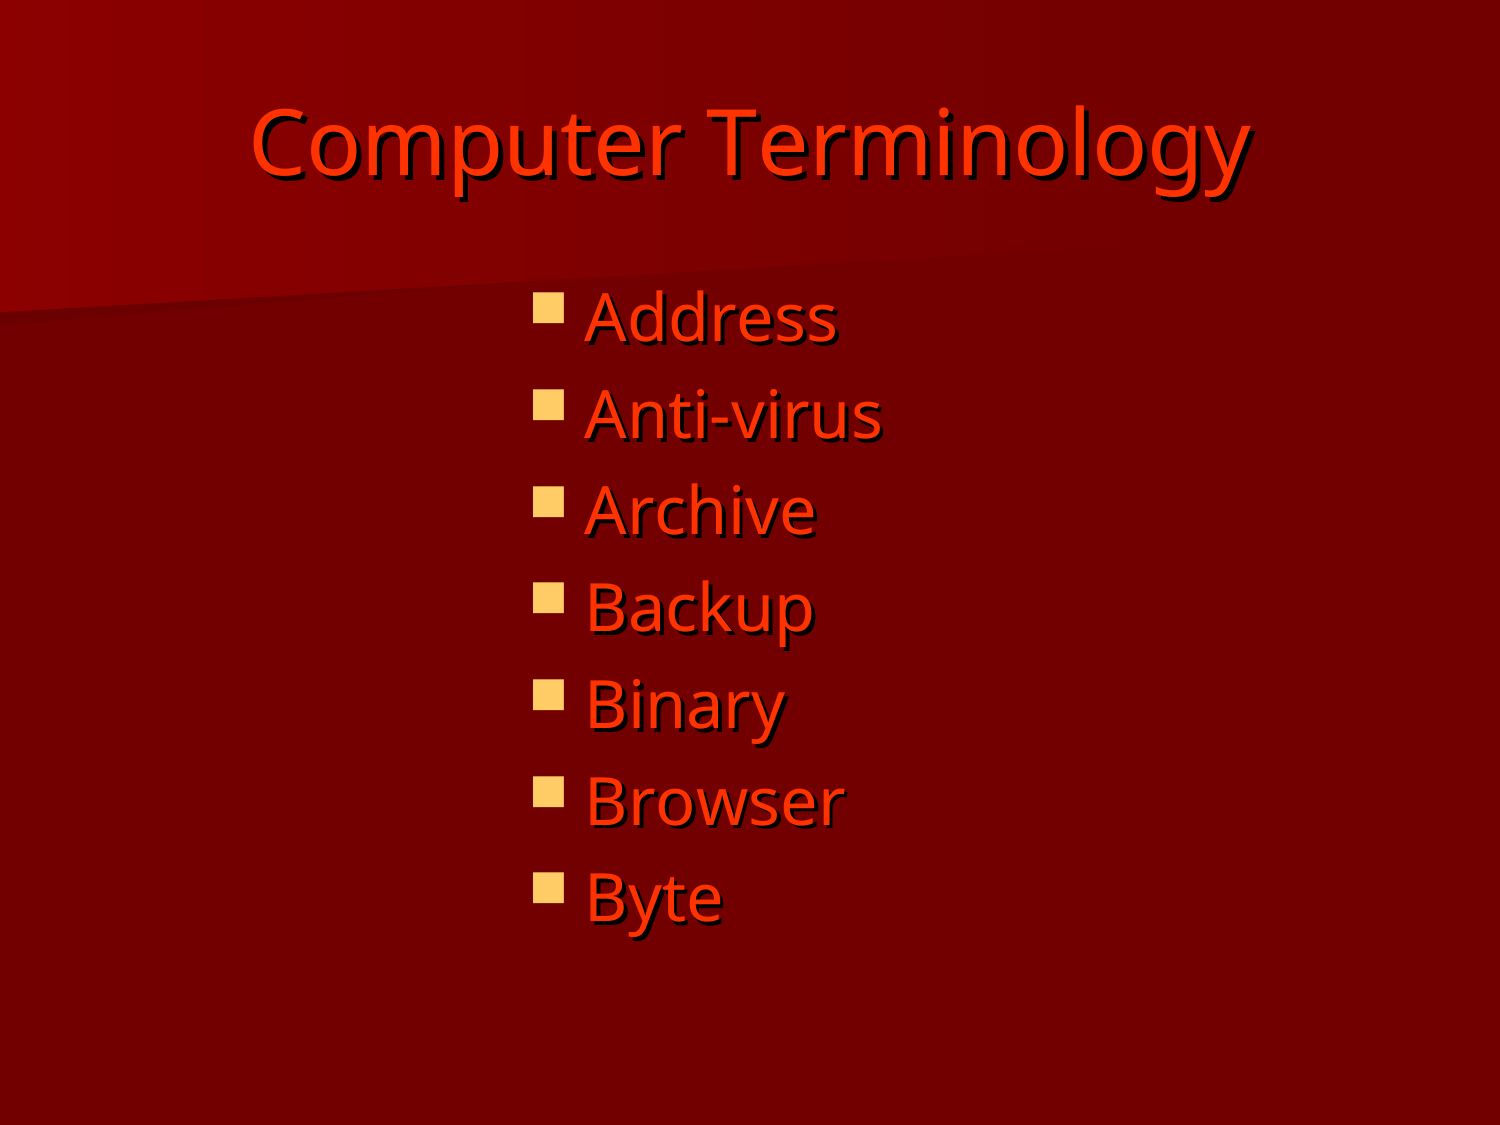

# Computer Terminology
Address
Anti-virus
Archive
Backup
Binary
Browser
Byte